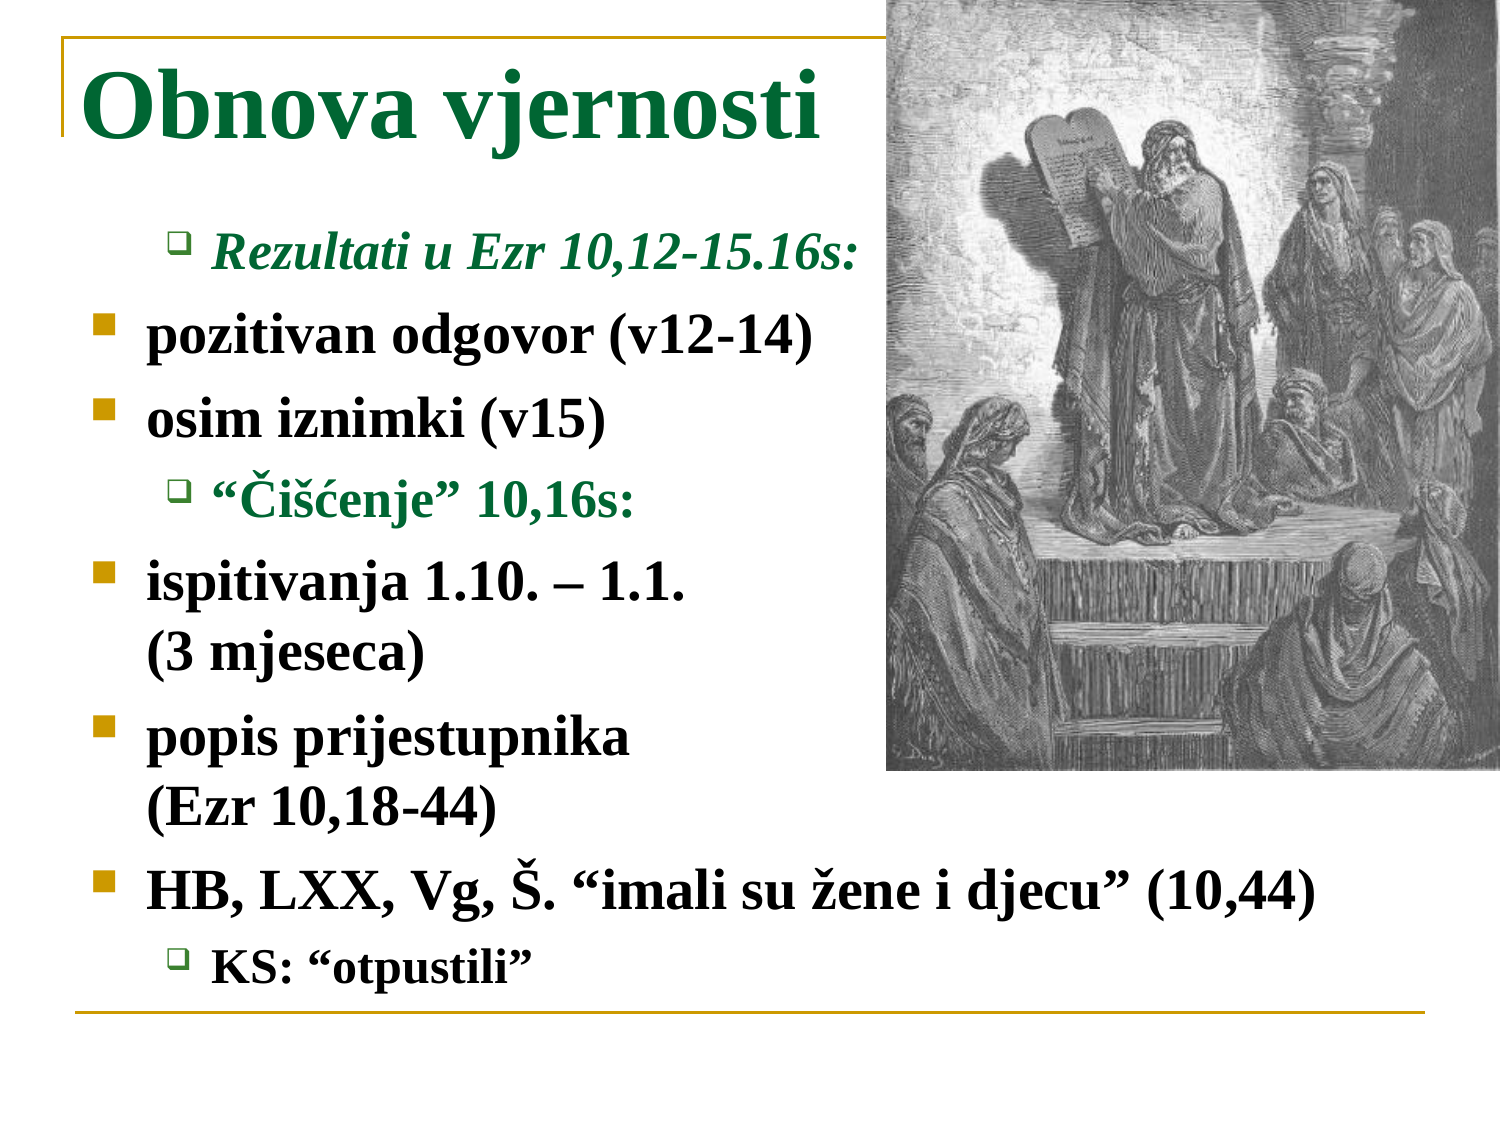

# Obnova vjernosti
Rezultati u Ezr 10,12-15.16s:
pozitivan odgovor (v12-14)
osim iznimki (v15)
“Čišćenje” 10,16s:
ispitivanja 1.10. – 1.1.
(3 mjeseca)
popis prijestupnika
(Ezr 10,18-44)
HB, LXX, Vg, Š. “imali su žene i djecu” (10,44)
KS: “otpustili”